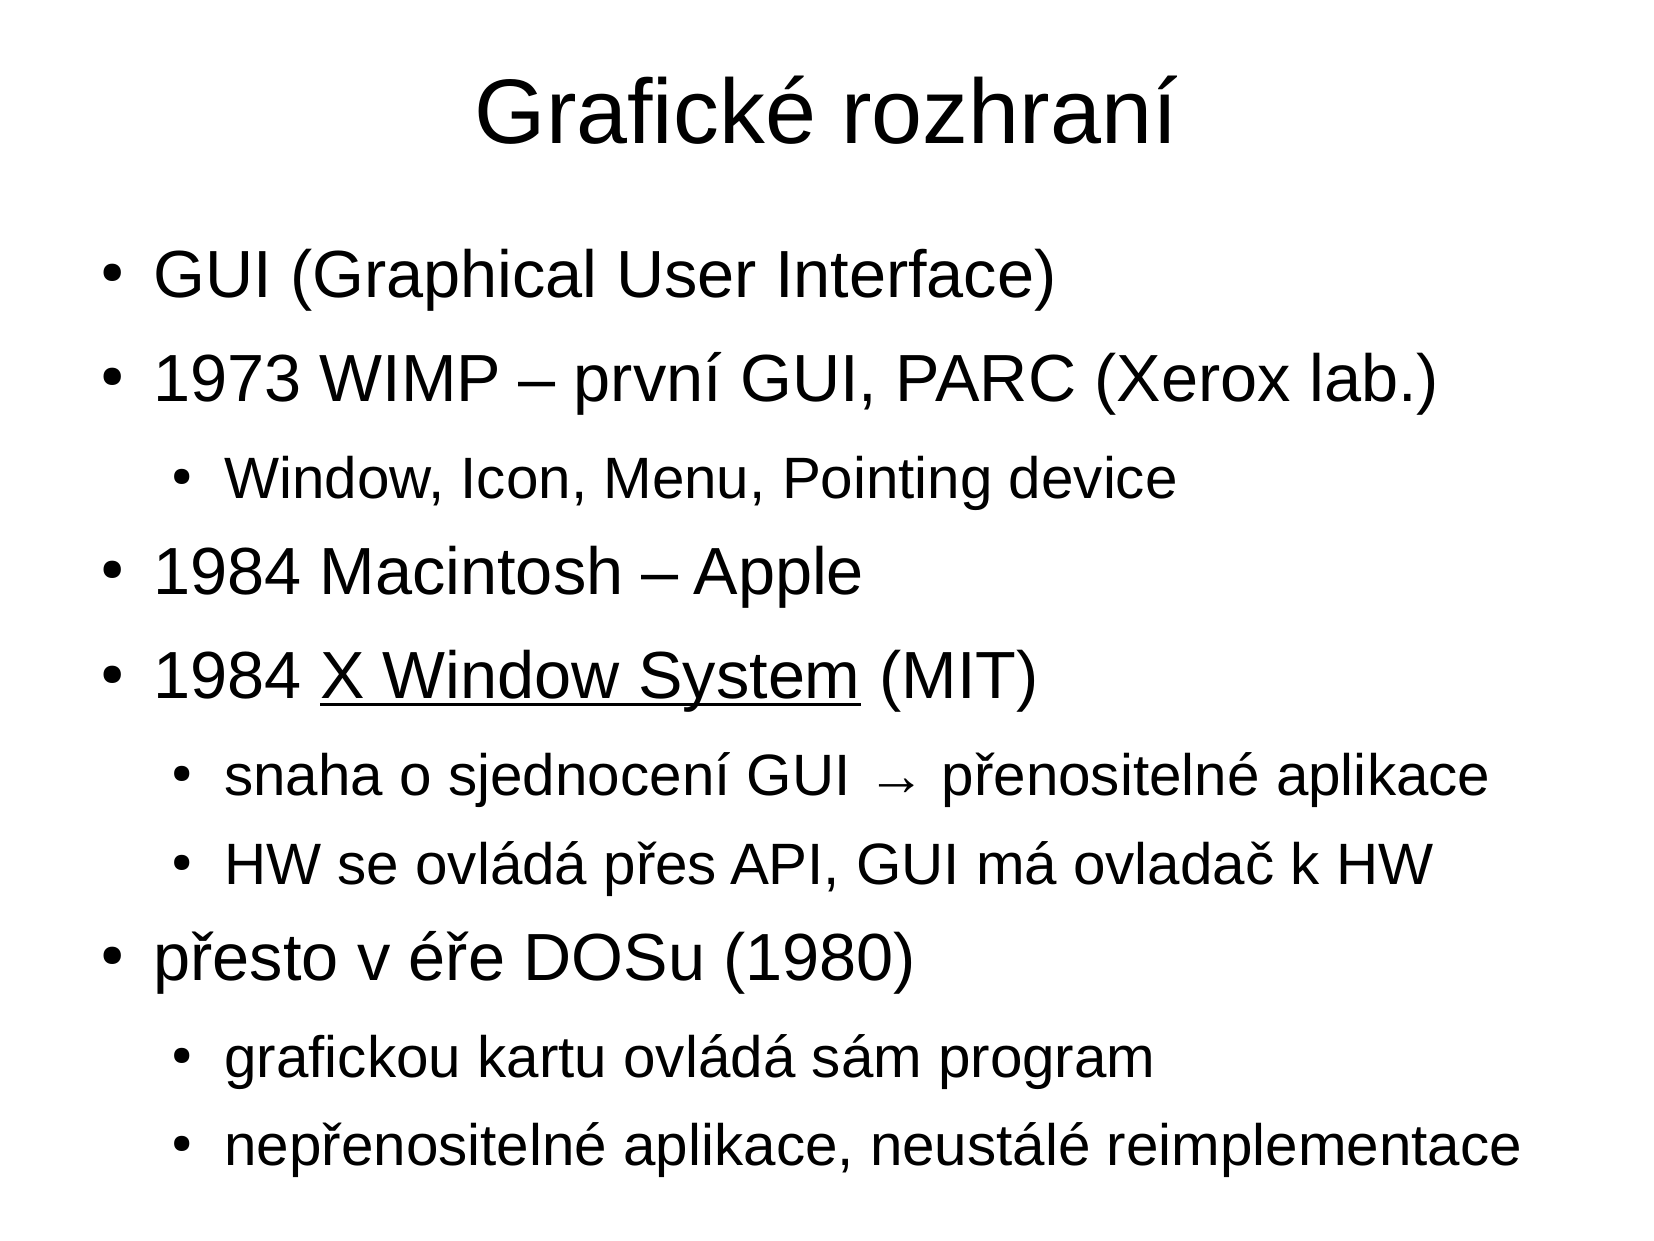

# Grafické rozhraní
GUI (Graphical User Interface)
1973 WIMP – první GUI, PARC (Xerox lab.)
Window, Icon, Menu, Pointing device
1984 Macintosh – Apple
1984 X Window System (MIT)
snaha o sjednocení GUI → přenositelné aplikace
HW se ovládá přes API, GUI má ovladač k HW
přesto v éře DOSu (1980)
grafickou kartu ovládá sám program
nepřenositelné aplikace, neustálé reimplementace